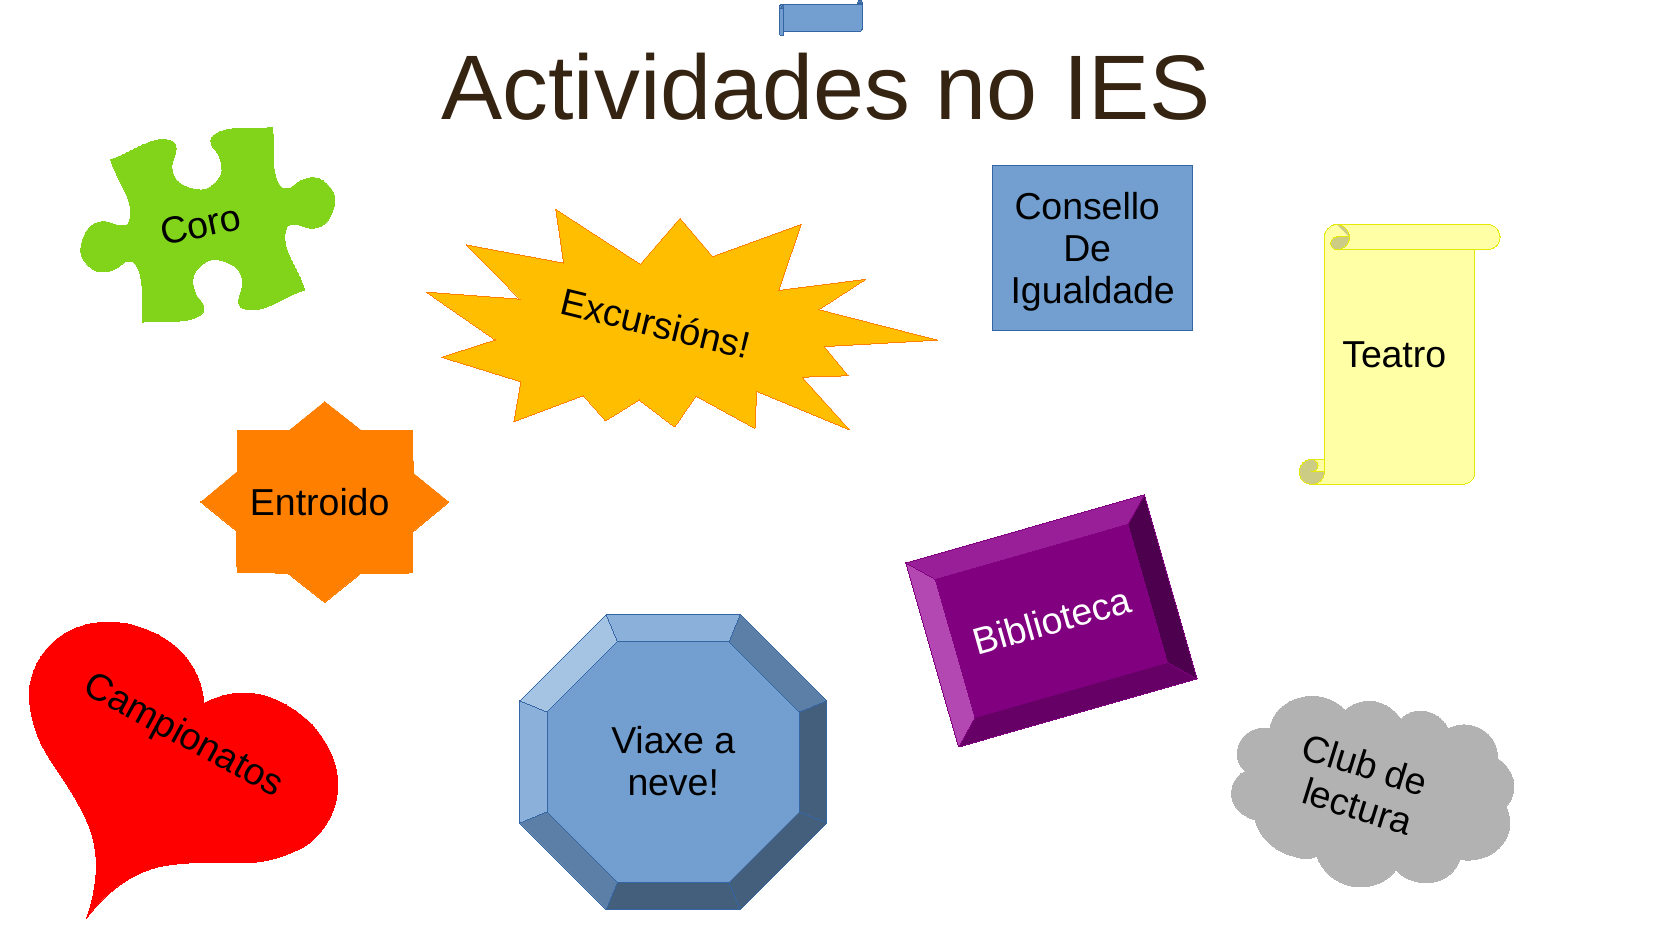

# Actividades no IES
Coro
Consello
De
Igualdade
Excursións!
Teatro
Entroido
Biblioteca
Viaxe a neve!
Campionatos
Club de
lectura